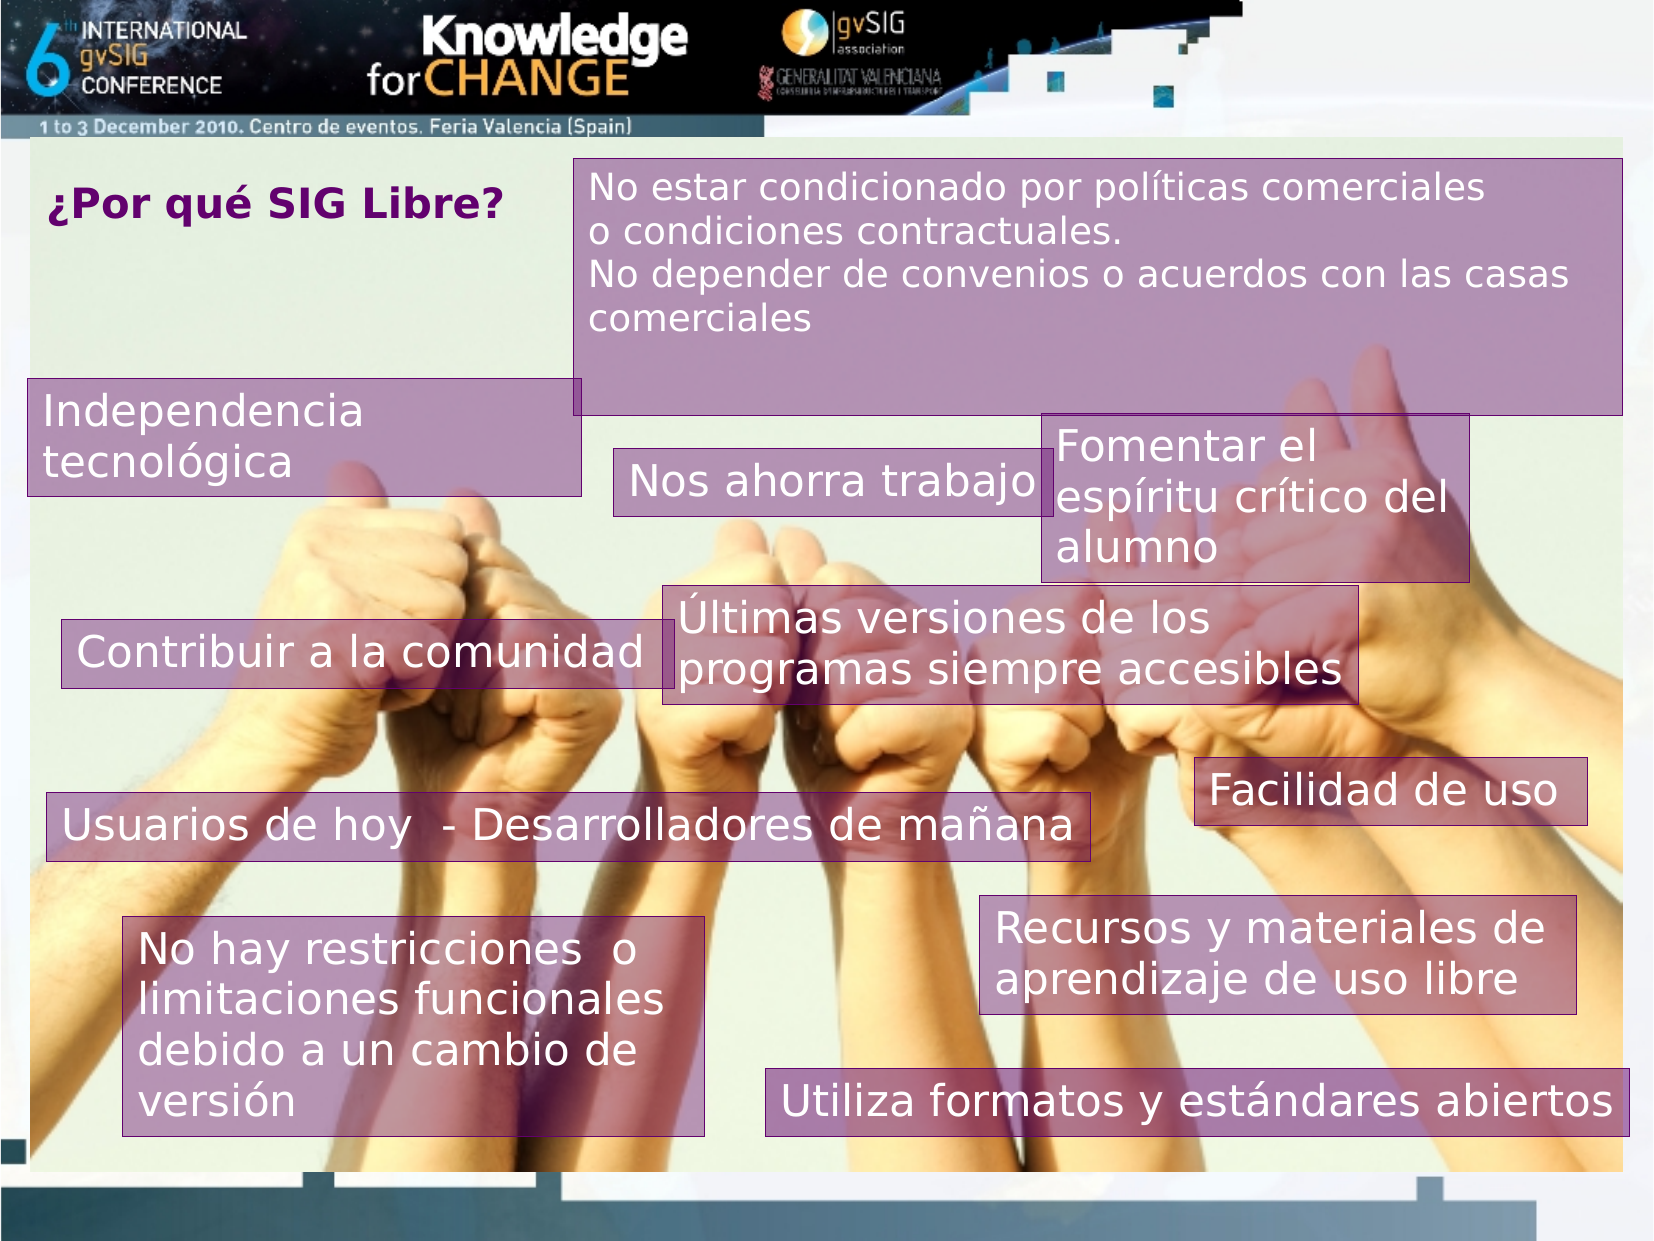

No estar condicionado por políticas comerciales
o condiciones contractuales.
No depender de convenios o acuerdos con las casas
comerciales
¿Por qué SIG Libre?
Independencia tecnológica
Fomentar el espíritu crítico del alumno
Nos ahorra trabajo
Últimas versiones de los
programas siempre accesibles
Contribuir a la comunidad
Facilidad de uso
Usuarios de hoy - Desarrolladores de mañana
Recursos y materiales de
aprendizaje de uso libre
No hay restricciones o limitaciones funcionales debido a un cambio de versión
Utiliza formatos y estándares abiertos